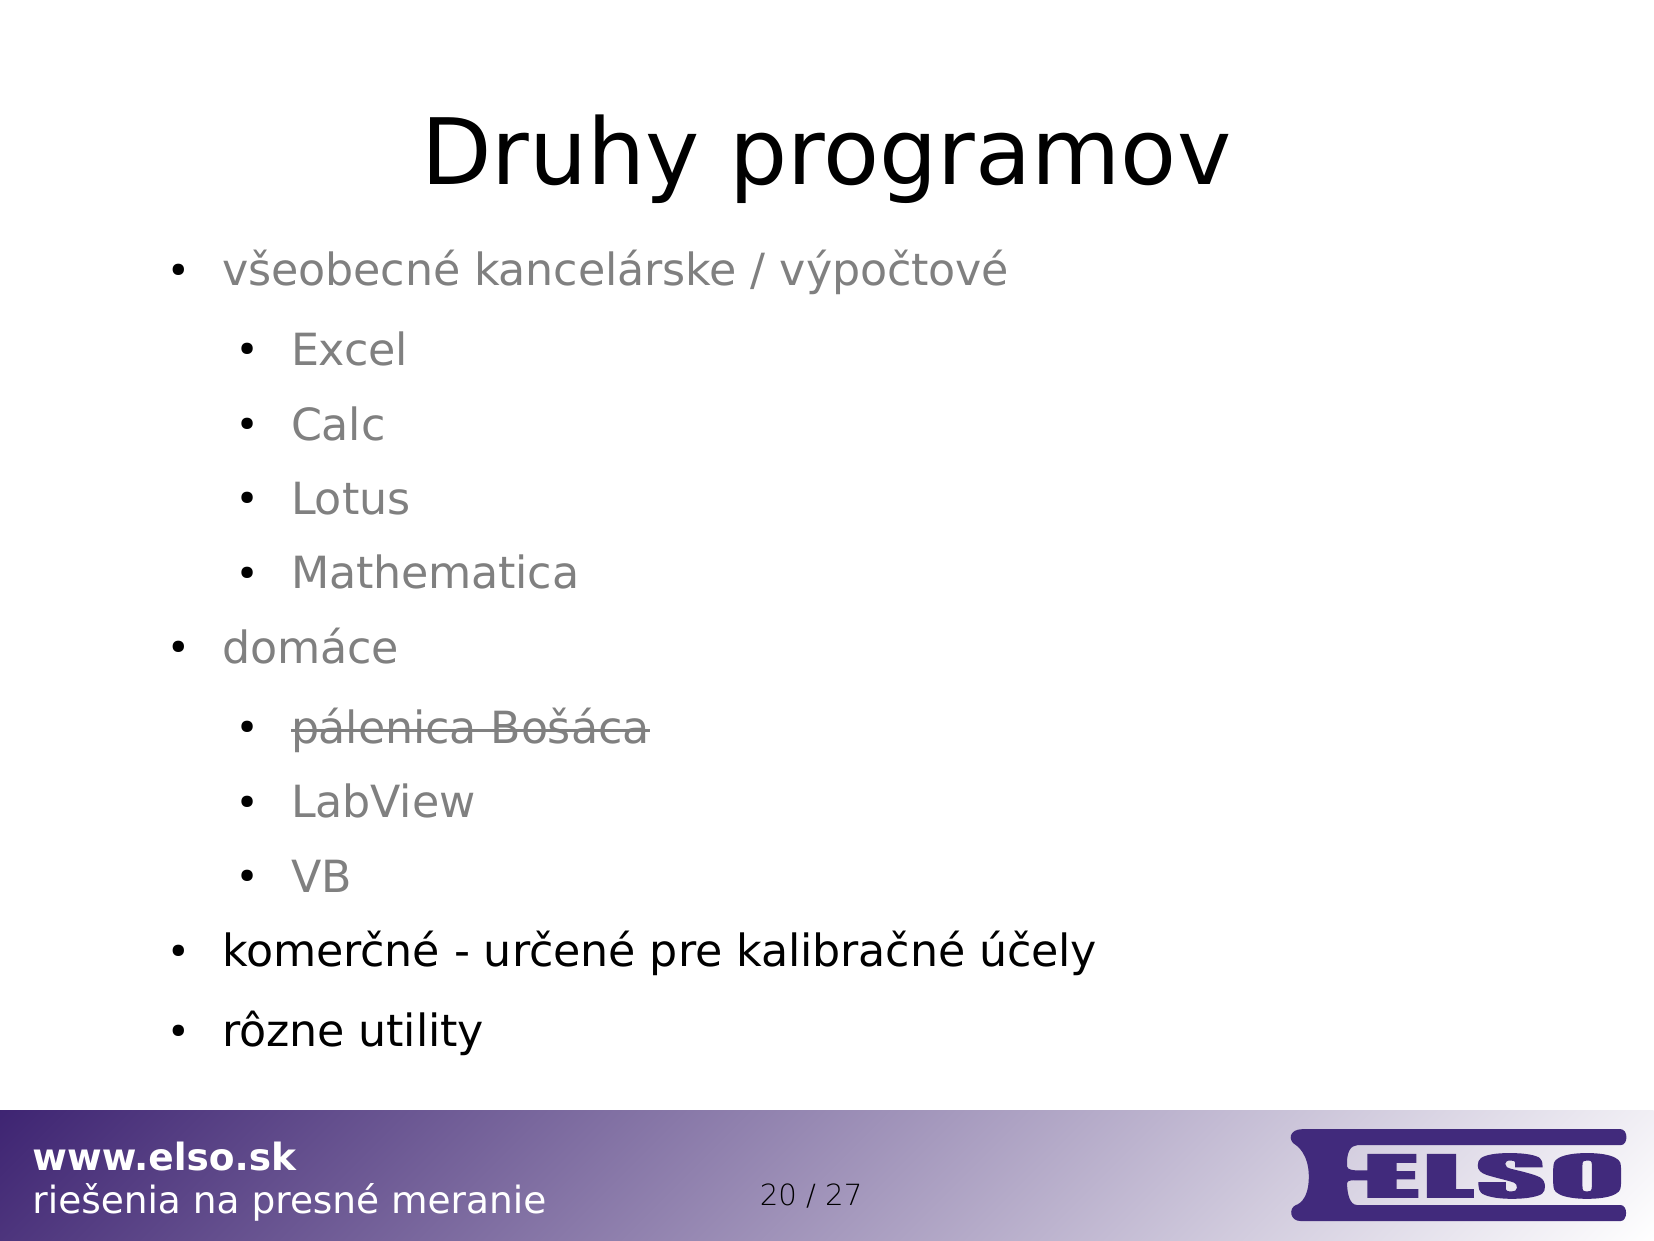

# Druhy programov
všeobecné kancelárske / výpočtové
Excel
Calc
Lotus
Mathematica
domáce
pálenica Bošáca
LabView
VB
komerčné - určené pre kalibračné účely
rôzne utility
20